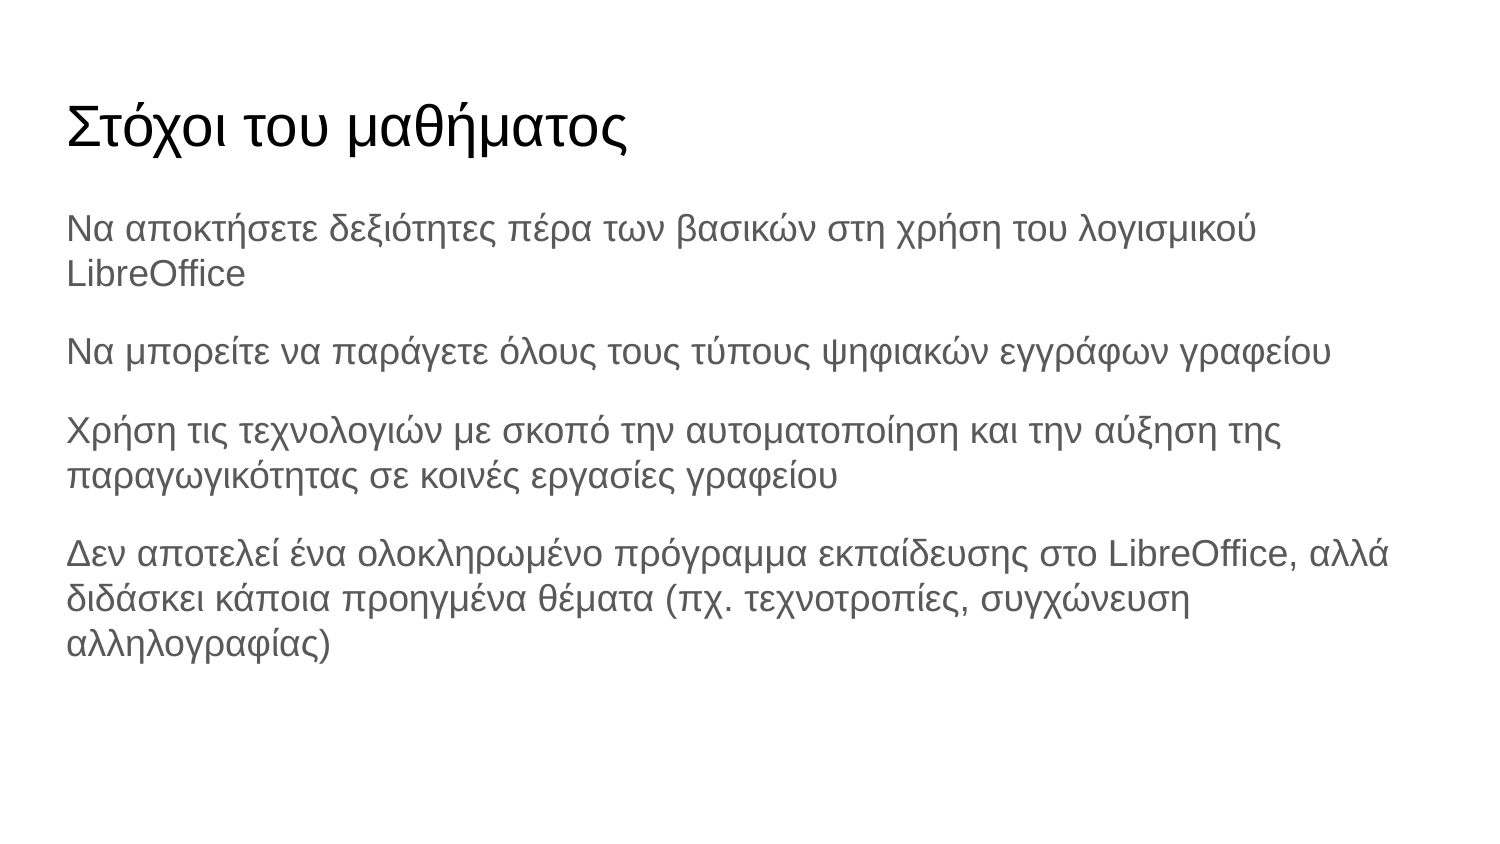

# Στόχοι του μαθήματος
Να αποκτήσετε δεξιότητες πέρα των βασικών στη χρήση του λογισμικού LibreOffice
Να μπορείτε να παράγετε όλους τους τύπους ψηφιακών εγγράφων γραφείου
Χρήση τις τεχνολογιών με σκοπό την αυτοματοποίηση και την αύξηση της παραγωγικότητας σε κοινές εργασίες γραφείου
Δεν αποτελεί ένα ολοκληρωμένο πρόγραμμα εκπαίδευσης στο LibreOffice, αλλά διδάσκει κάποια προηγμένα θέματα (πχ. τεχνοτροπίες, συγχώνευση αλληλογραφίας)